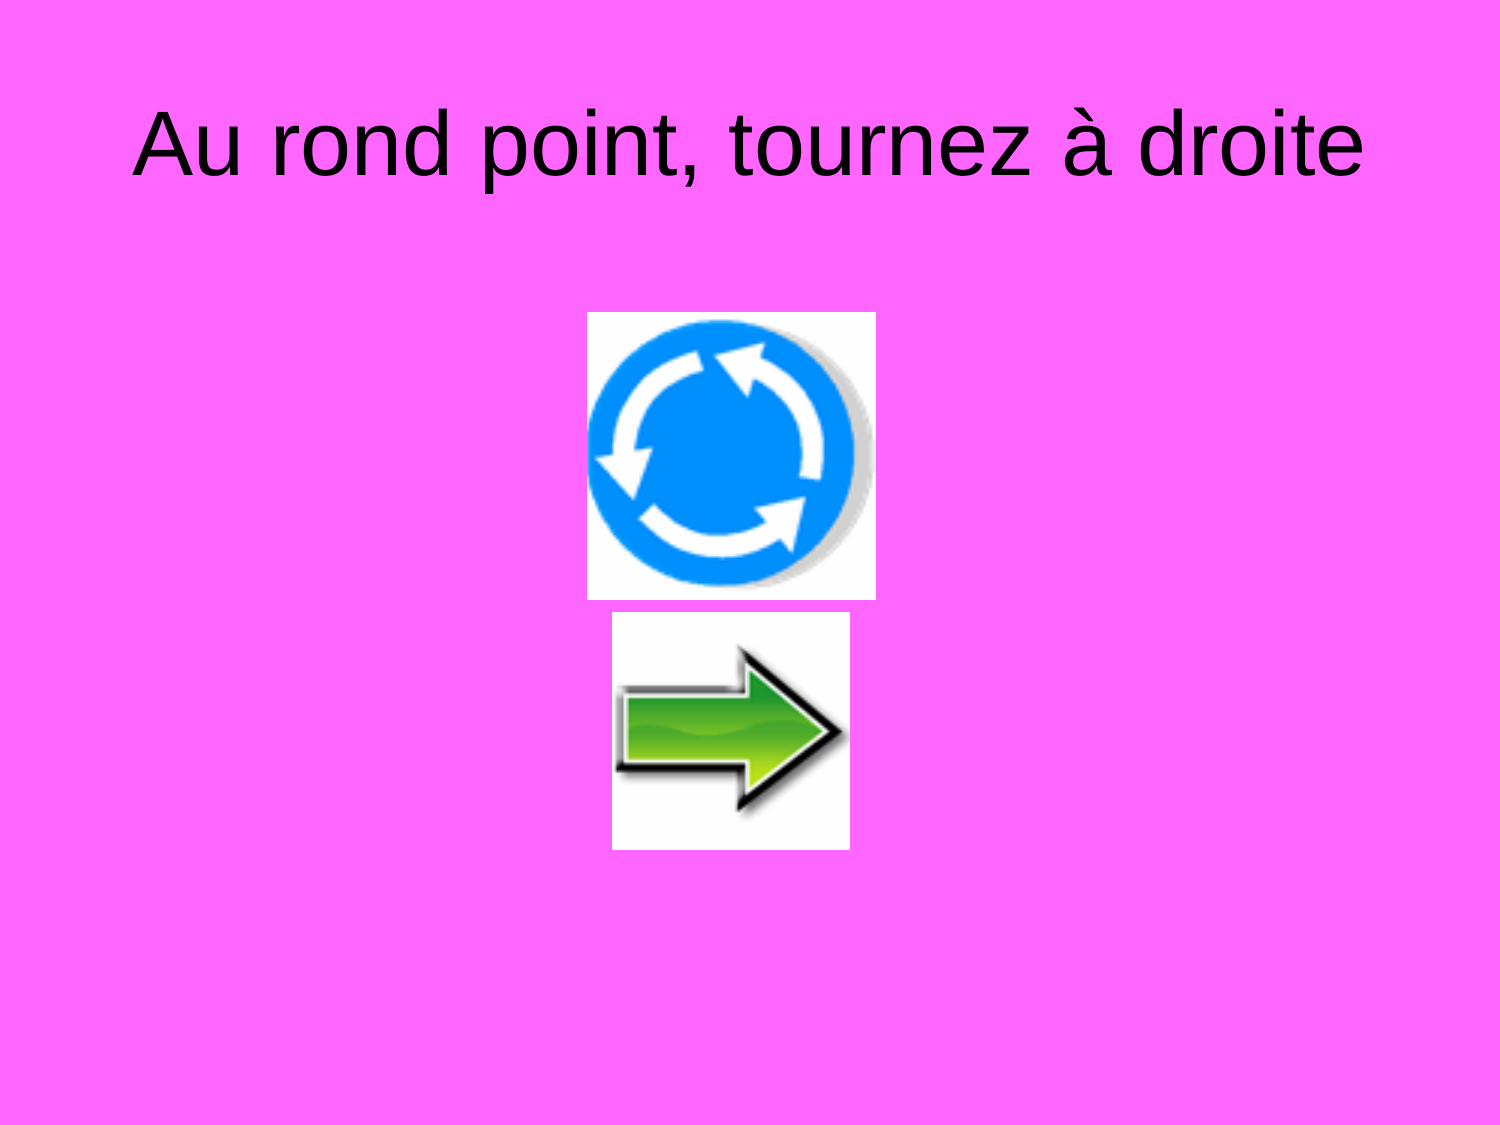

# Au rond point, tournez à droite